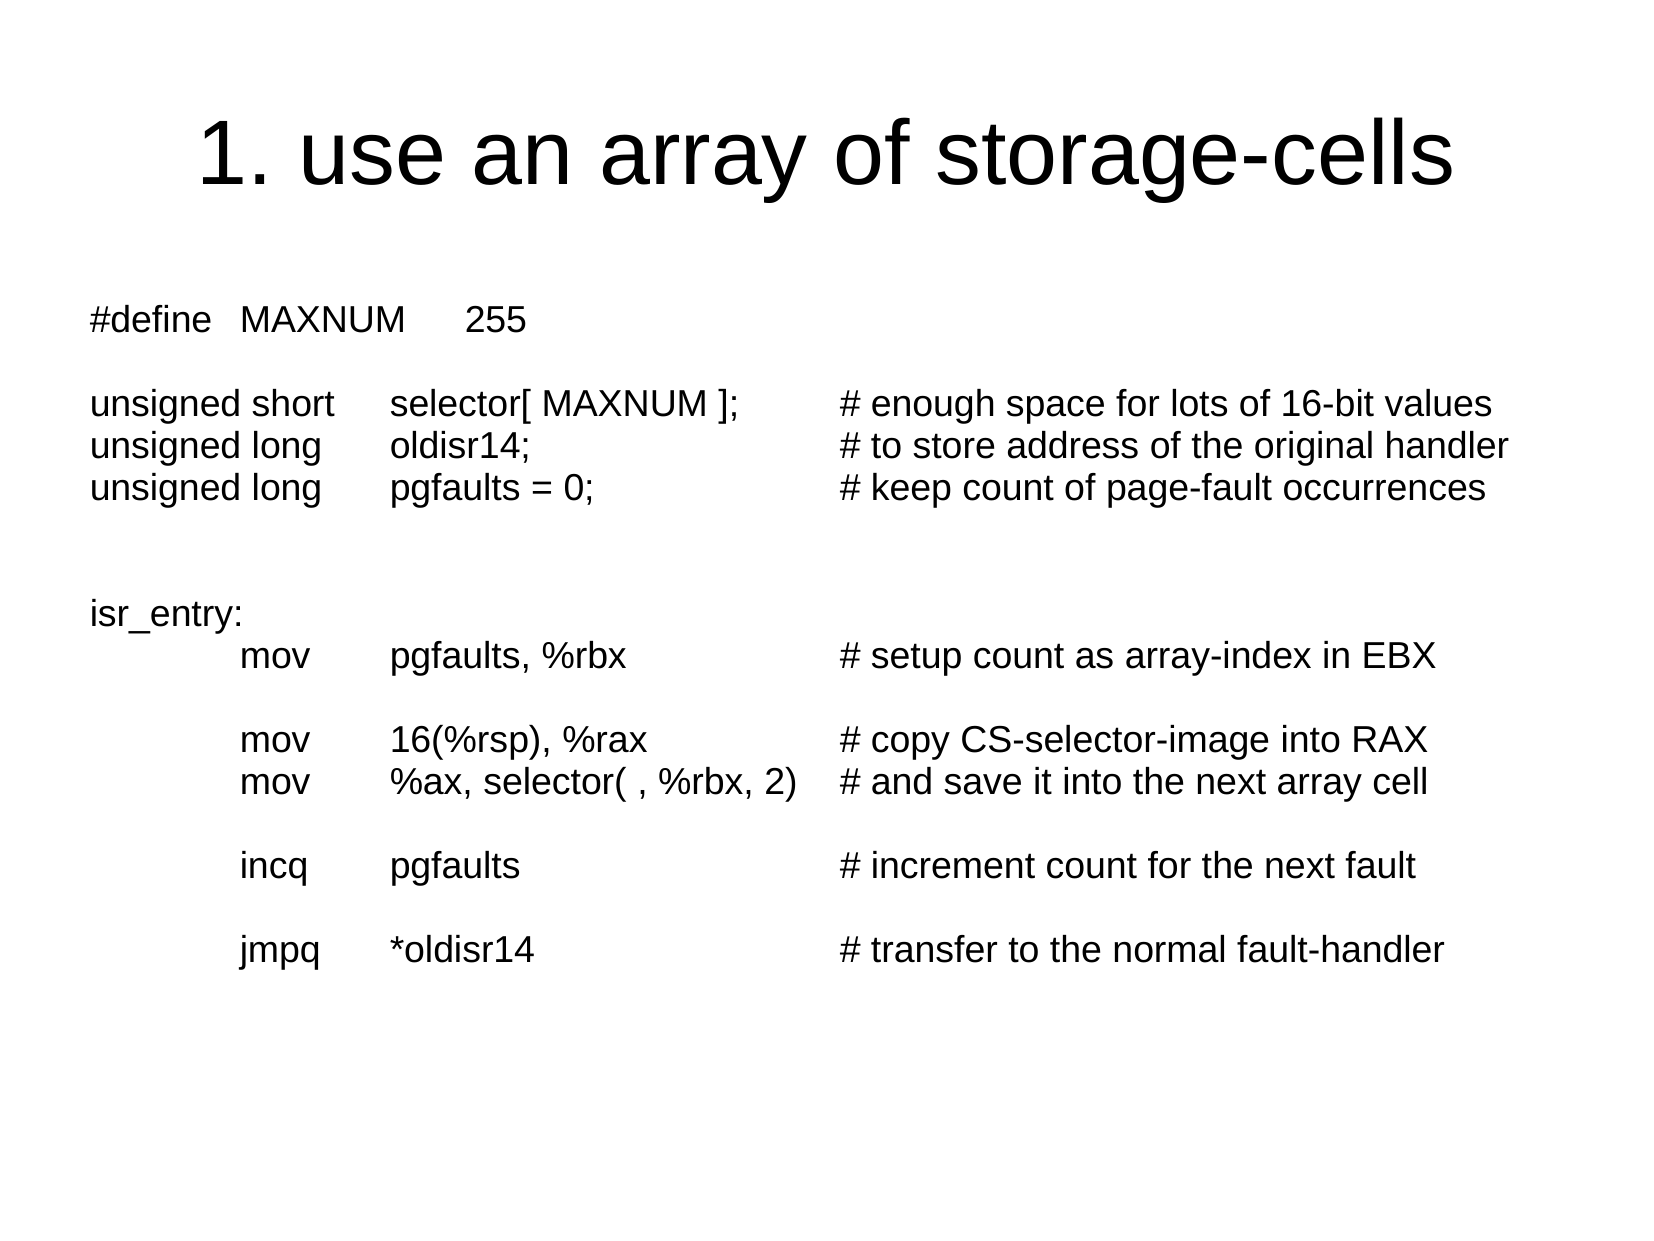

# 1. use an array of storage-cells
#define	MAXNUM	255
unsigned short	selector[ MAXNUM ];		# enough space for lots of 16-bit values
unsigned long	oldisr14;					# to store address of the original handler
unsigned long	pgfaults = 0;				# keep count of page-fault occurrences
isr_entry:
		mov		pgfaults, %rbx			# setup count as array-index in EBX
		mov		16(%rsp), %rax			# copy CS-selector-image into RAX
		mov		%ax, selector( , %rbx, 2)	# and save it into the next array cell
		incq		pgfaults					# increment count for the next fault
		jmpq	*oldisr14					# transfer to the normal fault-handler